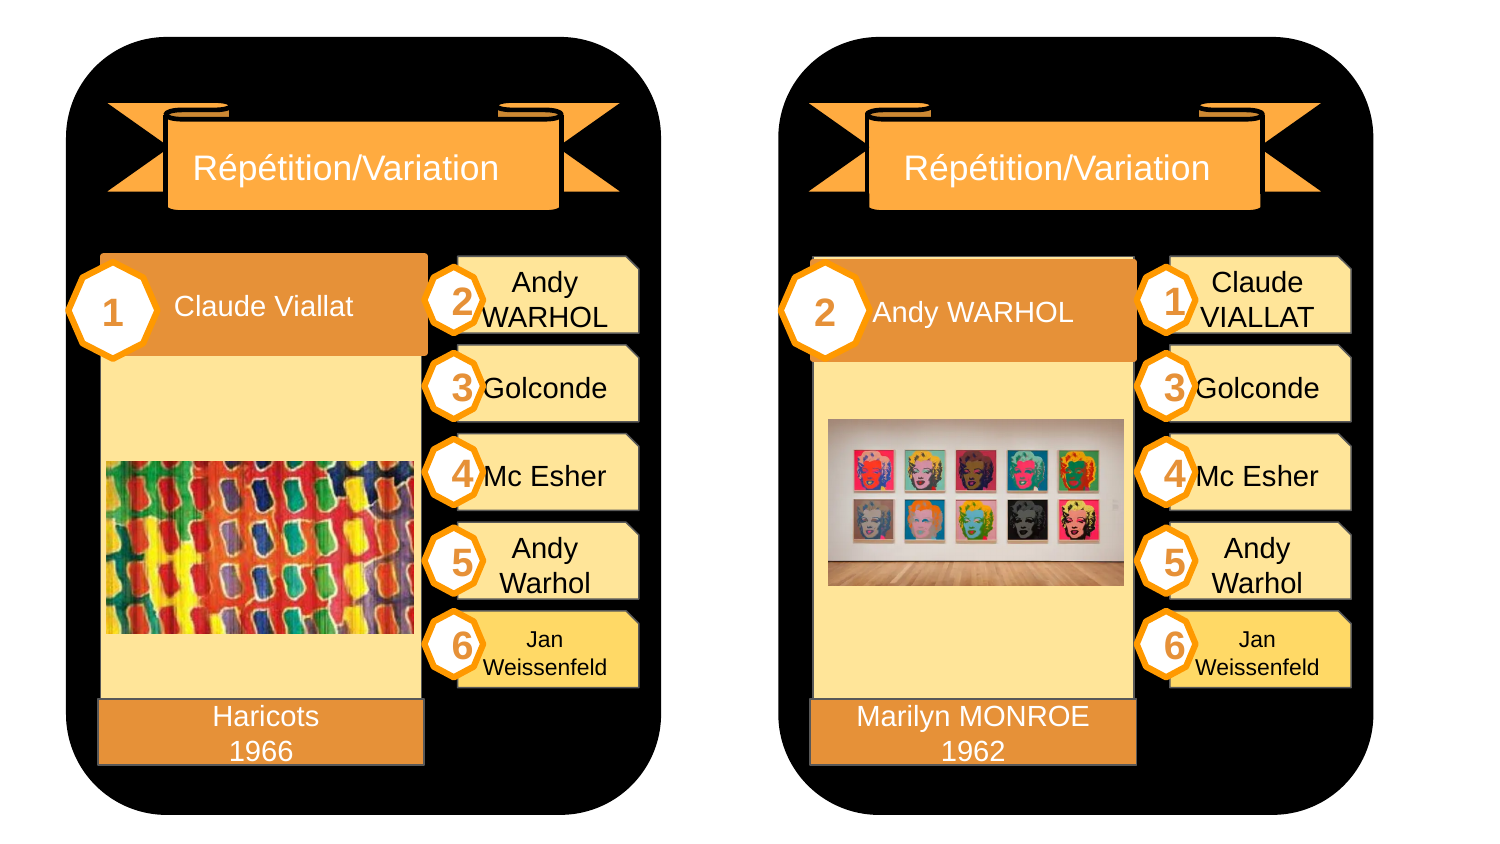

Répétition/Variation
 Répétition/Variation
Andy WARHOL
Claude
VIALLAT
Claude Viallat
Image de l’oeuvre
2
1
1
2
Andy WARHOL
Golconde
Golconde
3
3
4
4
Mc Esher
Mc Esher
Andy Warhol
Andy Warhol
5
5
6
6
Jan Weissenfeld
Jan Weissenfeld
 Haricots
 1966
Marilyn MONROE
1962